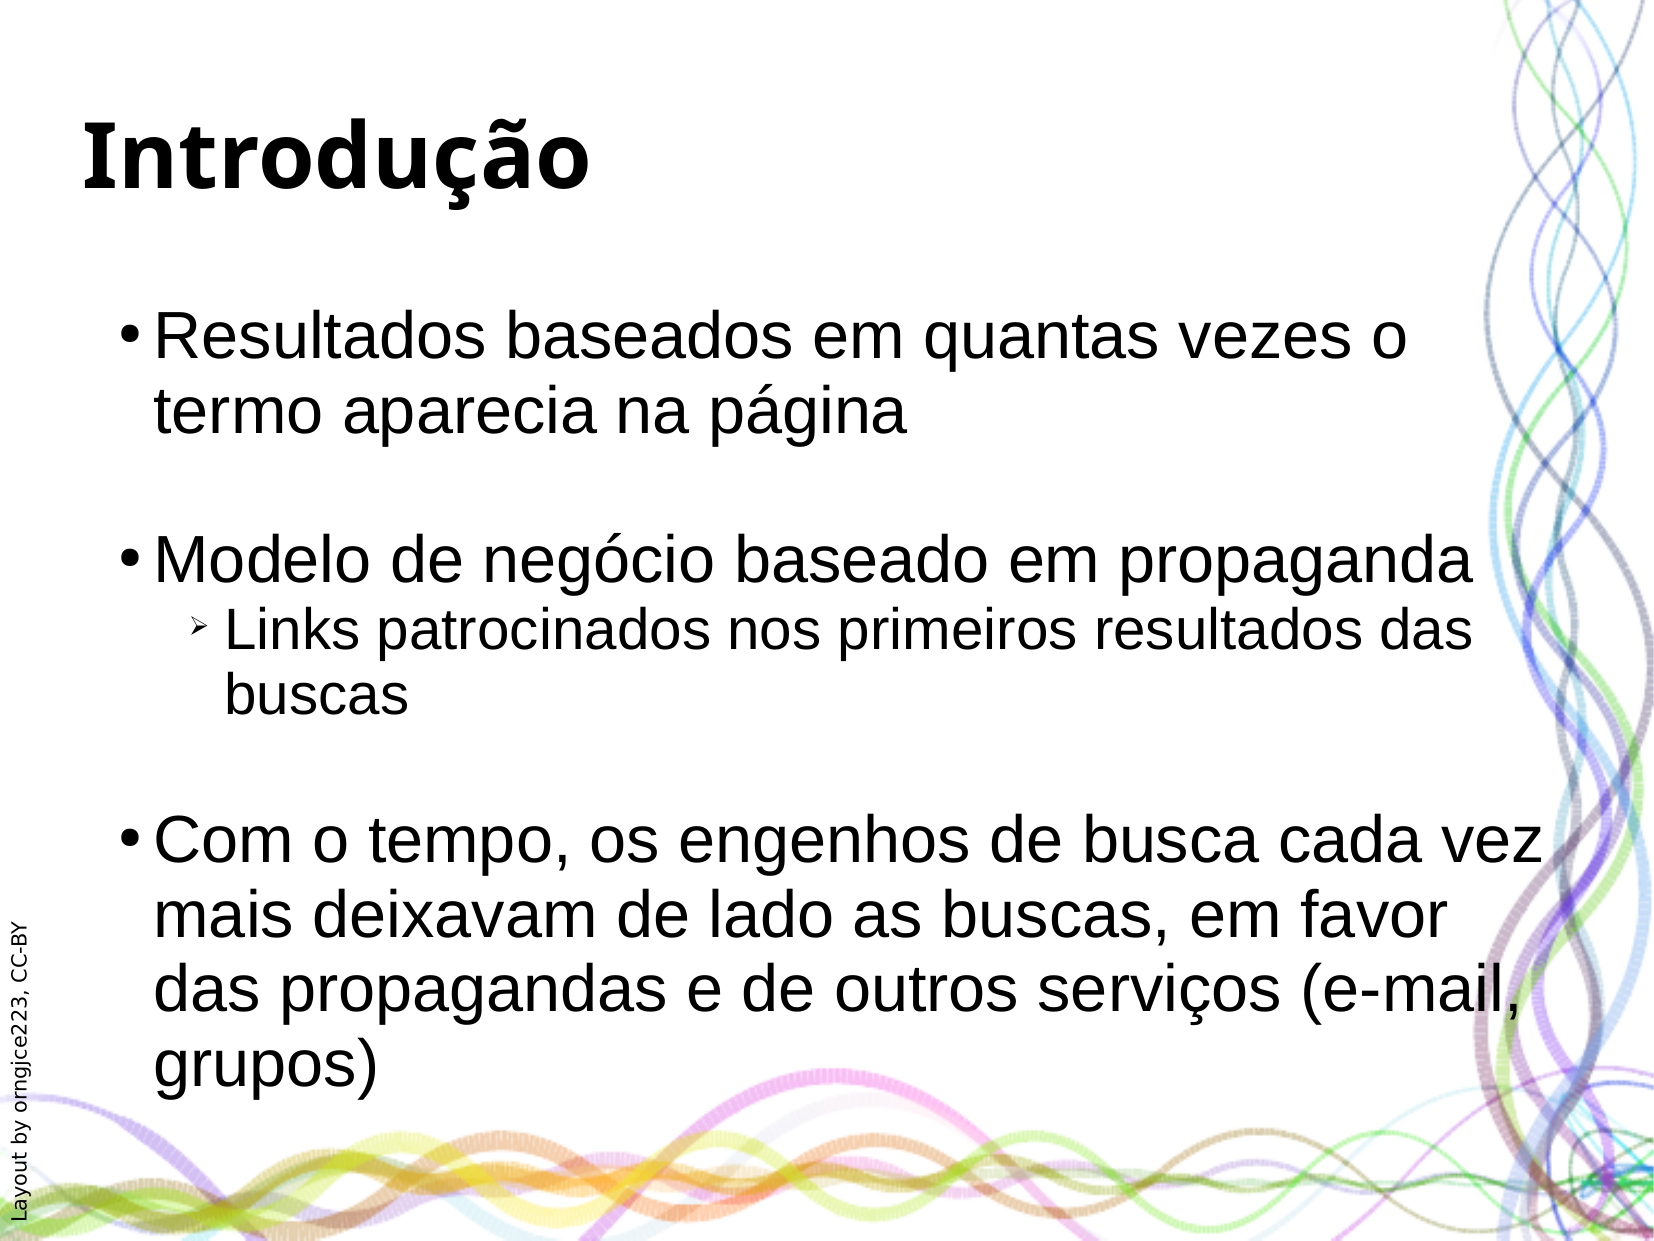

# Introdução
Resultados baseados em quantas vezes o termo aparecia na página
Modelo de negócio baseado em propaganda
Links patrocinados nos primeiros resultados das buscas
Com o tempo, os engenhos de busca cada vez mais deixavam de lado as buscas, em favor das propagandas e de outros serviços (e-mail, grupos)